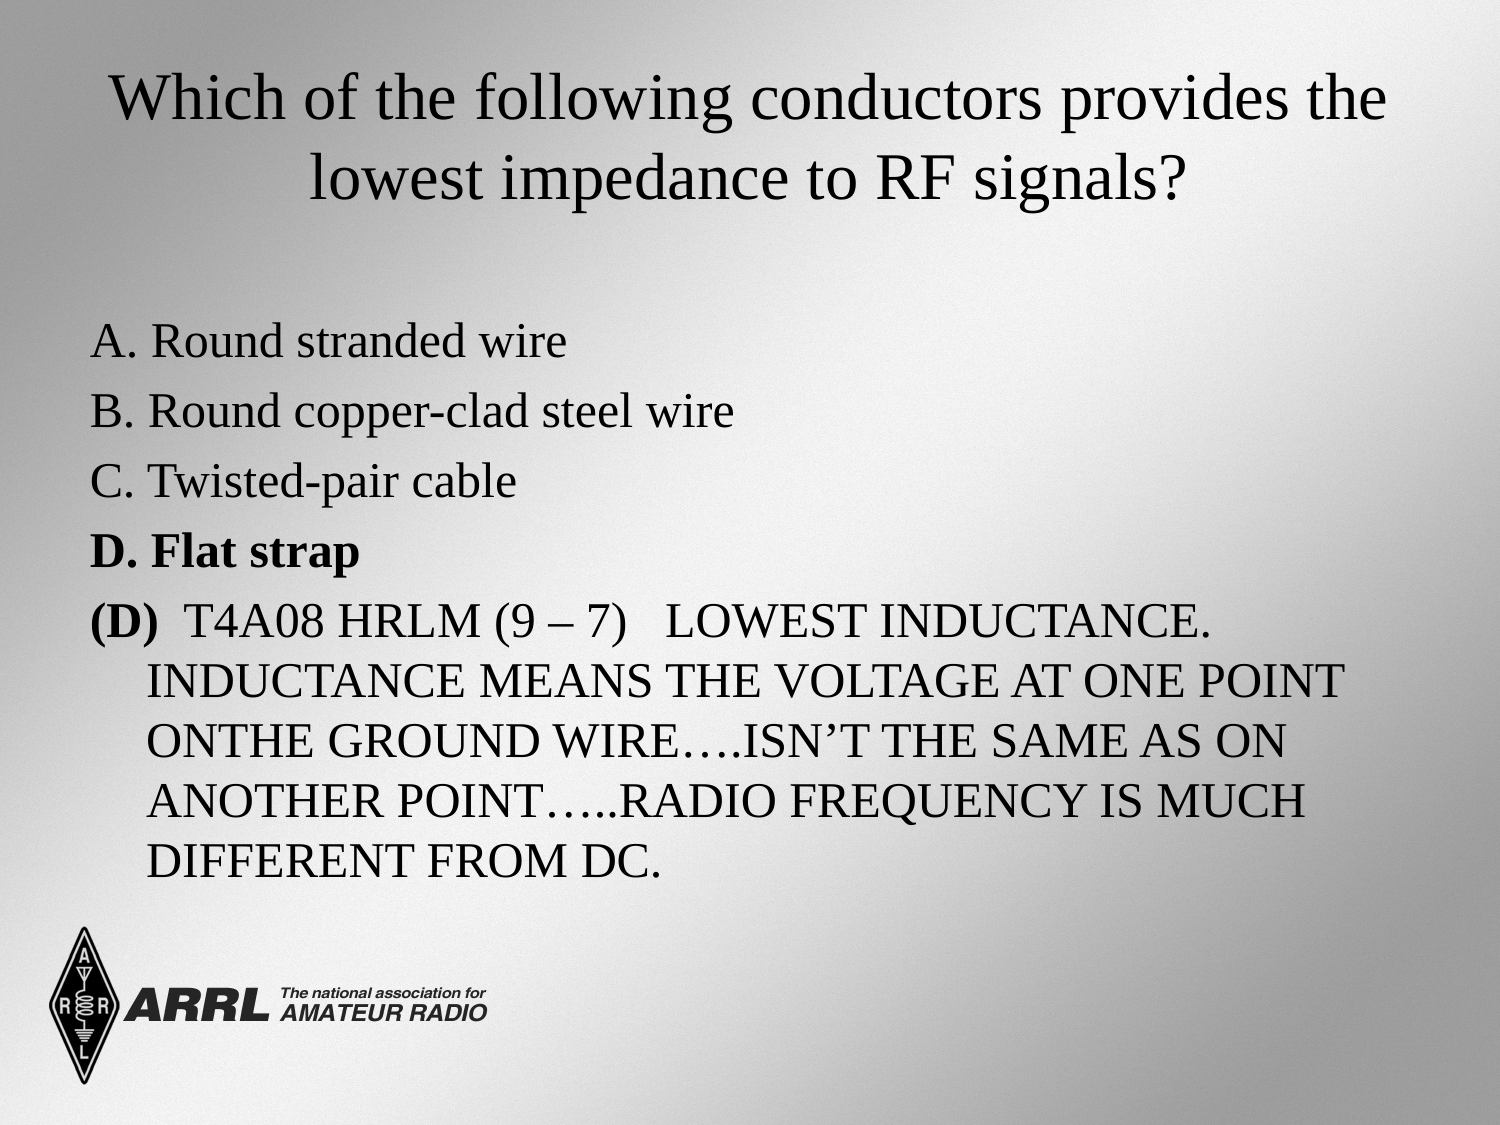

# Which of the following conductors provides the lowest impedance to RF signals?
A. Round stranded wire
B. Round copper-clad steel wire
C. Twisted-pair cable
D. Flat strap
(D) T4A08 HRLM (9 – 7) LOWEST INDUCTANCE. INDUCTANCE MEANS THE VOLTAGE AT ONE POINT ONTHE GROUND WIRE….ISN’T THE SAME AS ON ANOTHER POINT…..RADIO FREQUENCY IS MUCH DIFFERENT FROM DC.